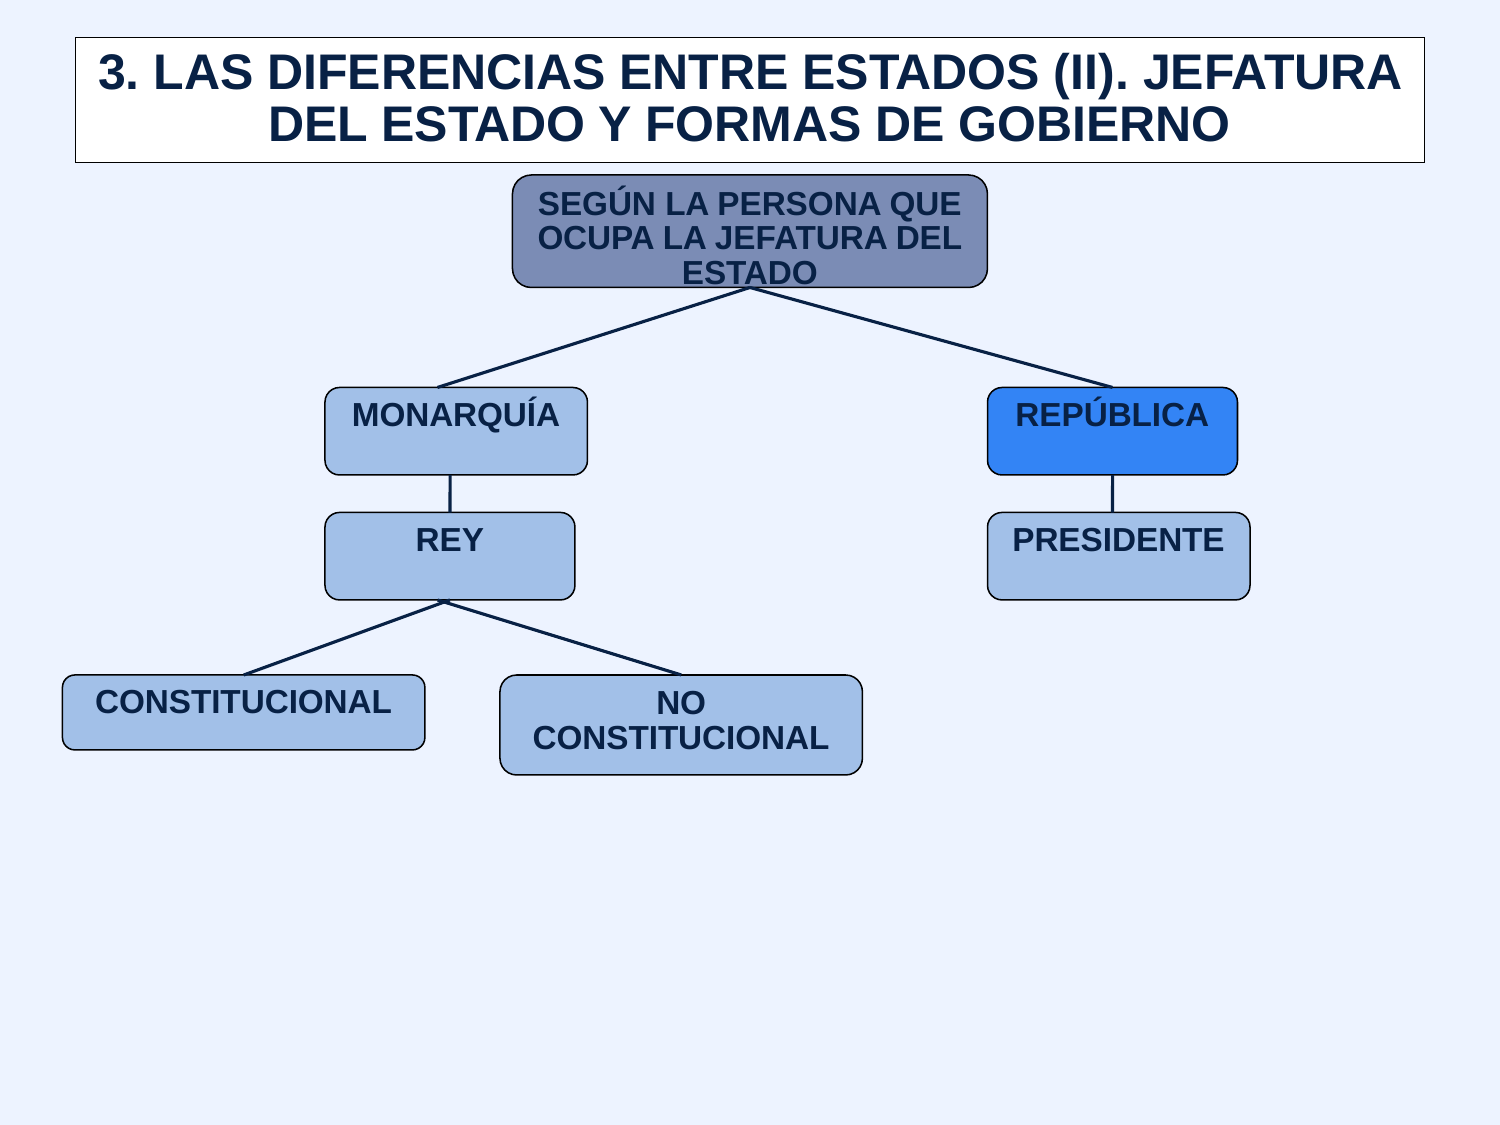

# 3. LAS DIFERENCIAS ENTRE ESTADOS (II). JEFATURA DEL ESTADO Y FORMAS DE GOBIERNO
SEGÚN LA PERSONA QUE OCUPA LA JEFATURA DEL ESTADO
MONARQUÍA
REPÚBLICA
REY
PRESIDENTE
CONSTITUCIONAL
NO CONSTITUCIONAL